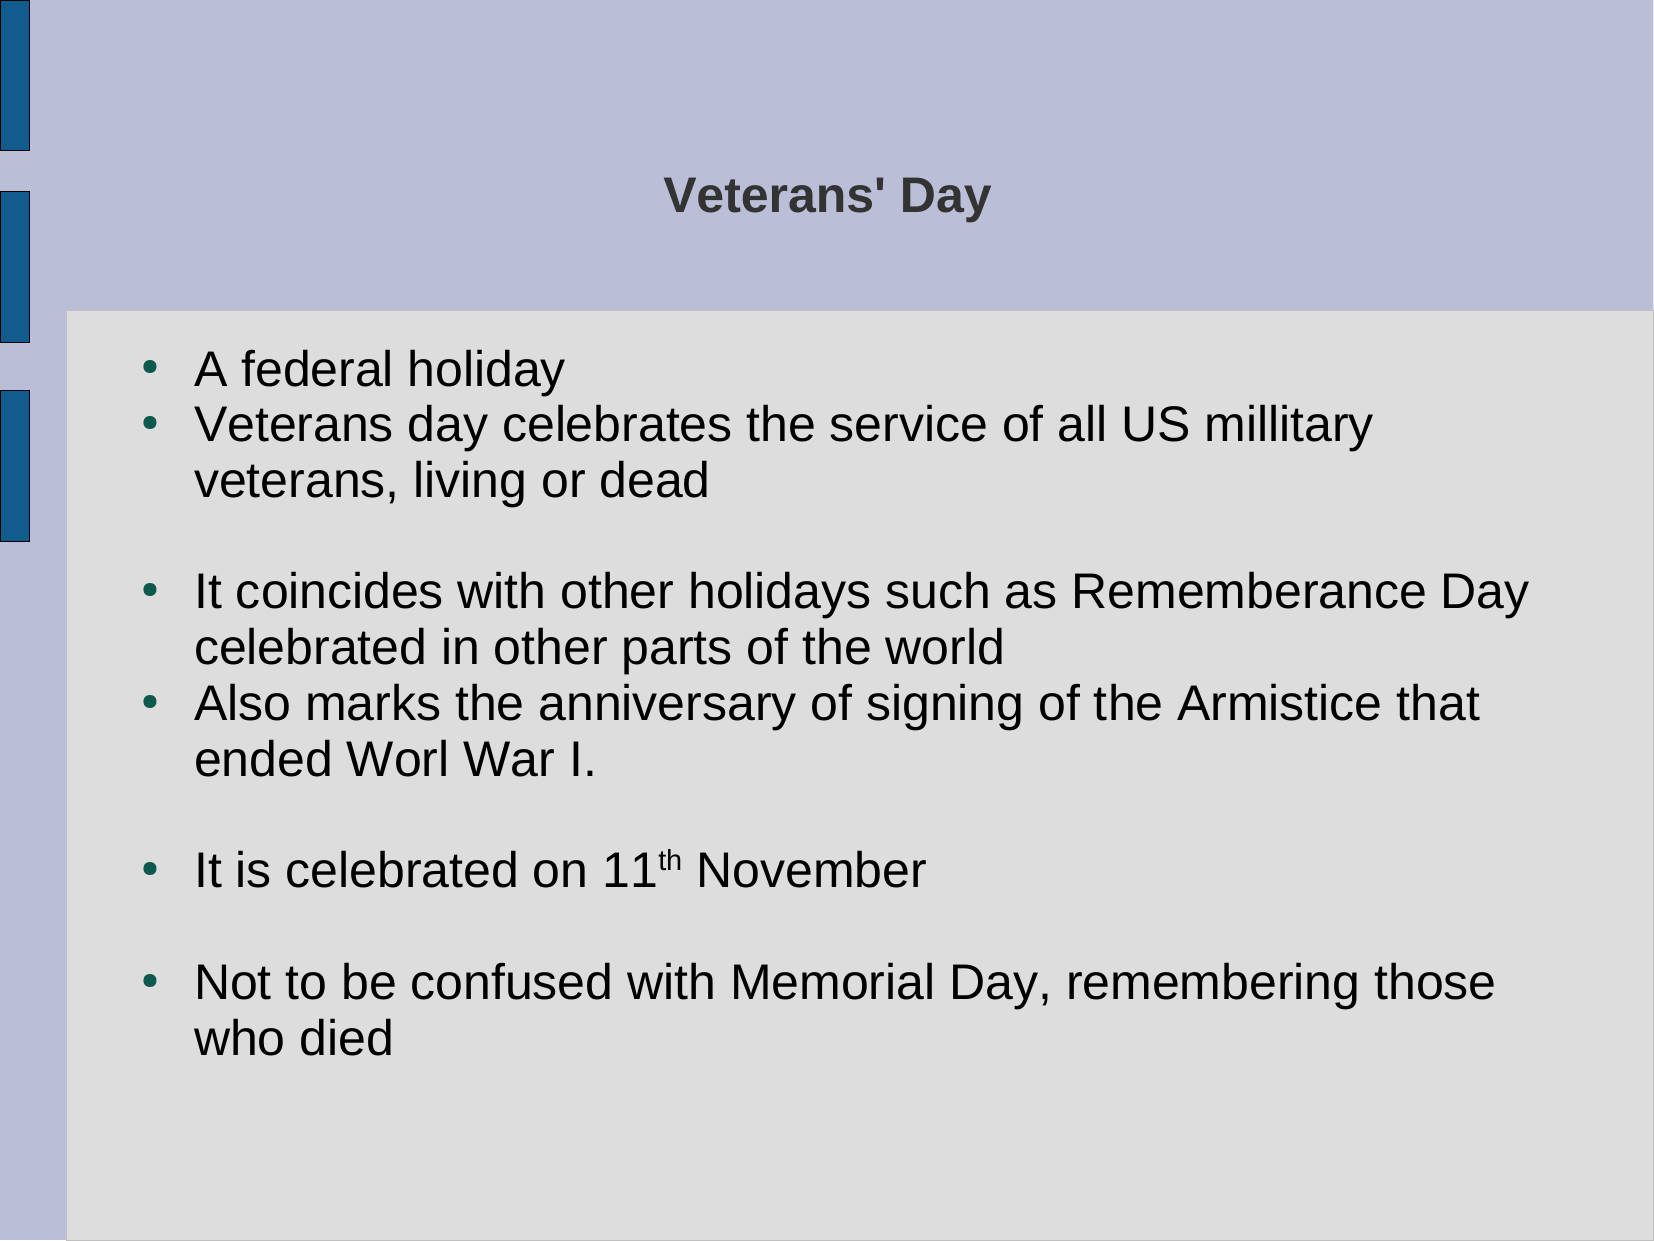

# Veterans' Day
A federal holiday
Veterans day celebrates the service of all US millitary veterans, living or dead
It coincides with other holidays such as Rememberance Day celebrated in other parts of the world
Also marks the anniversary of signing of the Armistice that ended Worl War I.
It is celebrated on 11th November
Not to be confused with Memorial Day, remembering those who died